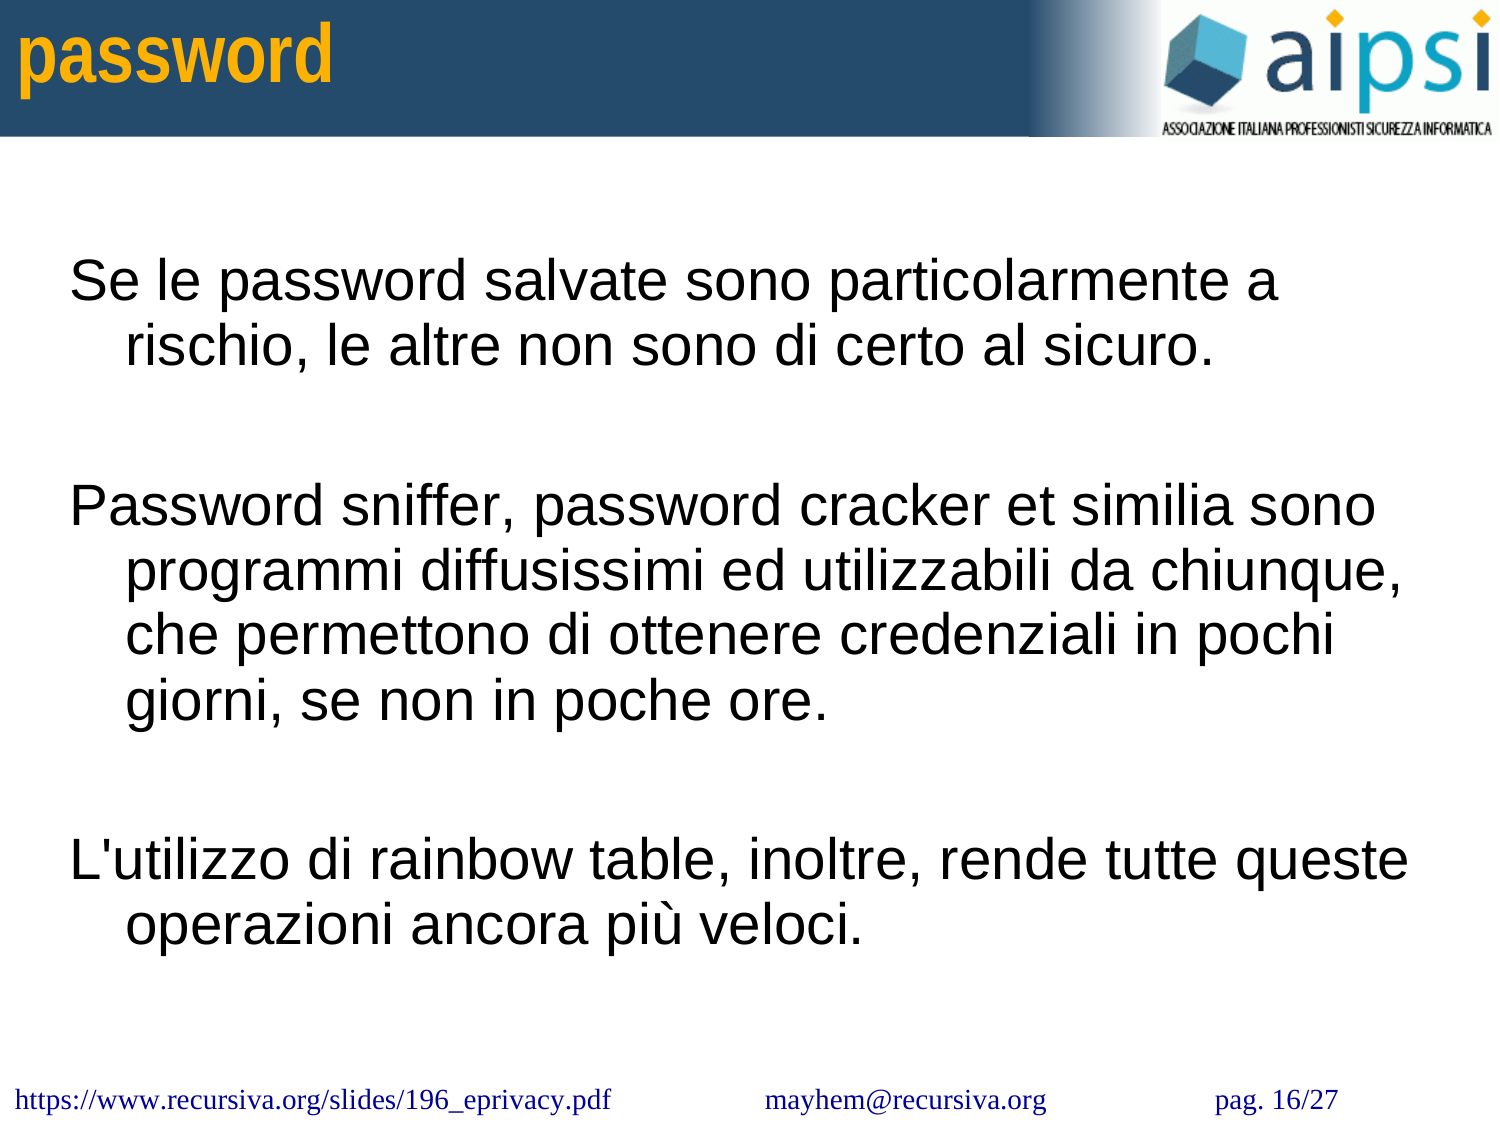

# password
Se le password salvate sono particolarmente a rischio, le altre non sono di certo al sicuro.
Password sniffer, password cracker et similia sono programmi diffusissimi ed utilizzabili da chiunque, che permettono di ottenere credenziali in pochi giorni, se non in poche ore.
L'utilizzo di rainbow table, inoltre, rende tutte queste operazioni ancora più veloci.
16